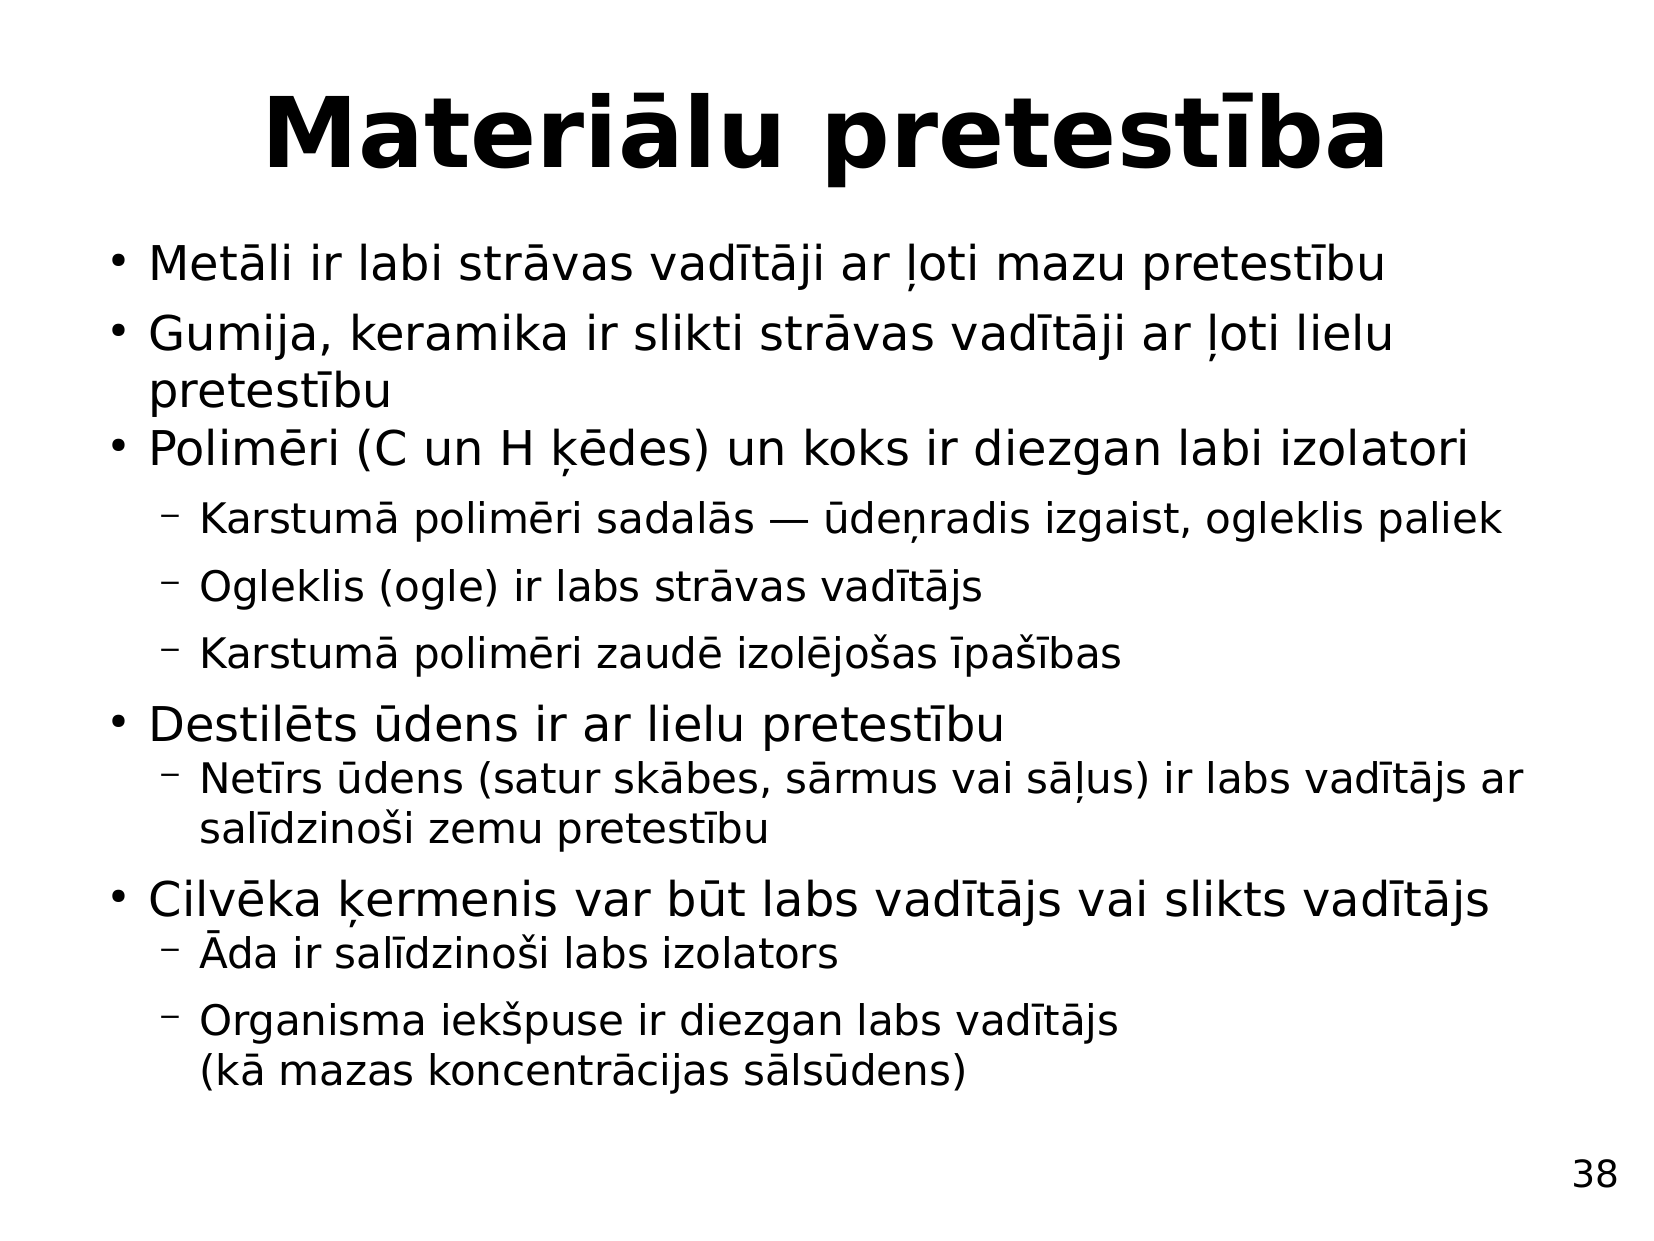

# Materiālu pretestība
Metāli ir labi strāvas vadītāji ar ļoti mazu pretestību
Gumija, keramika ir slikti strāvas vadītāji ar ļoti lielu pretestību
Polimēri (C un H ķēdes) un koks ir diezgan labi izolatori
Karstumā polimēri sadalās — ūdeņradis izgaist, ogleklis paliek
Ogleklis (ogle) ir labs strāvas vadītājs
Karstumā polimēri zaudē izolējošas īpašības
Destilēts ūdens ir ar lielu pretestību
Netīrs ūdens (satur skābes, sārmus vai sāļus) ir labs vadītājs ar salīdzinoši zemu pretestību
Cilvēka ķermenis var būt labs vadītājs vai slikts vadītājs
Āda ir salīdzinoši labs izolators
Organisma iekšpuse ir diezgan labs vadītājs
(kā mazas koncentrācijas sālsūdens)